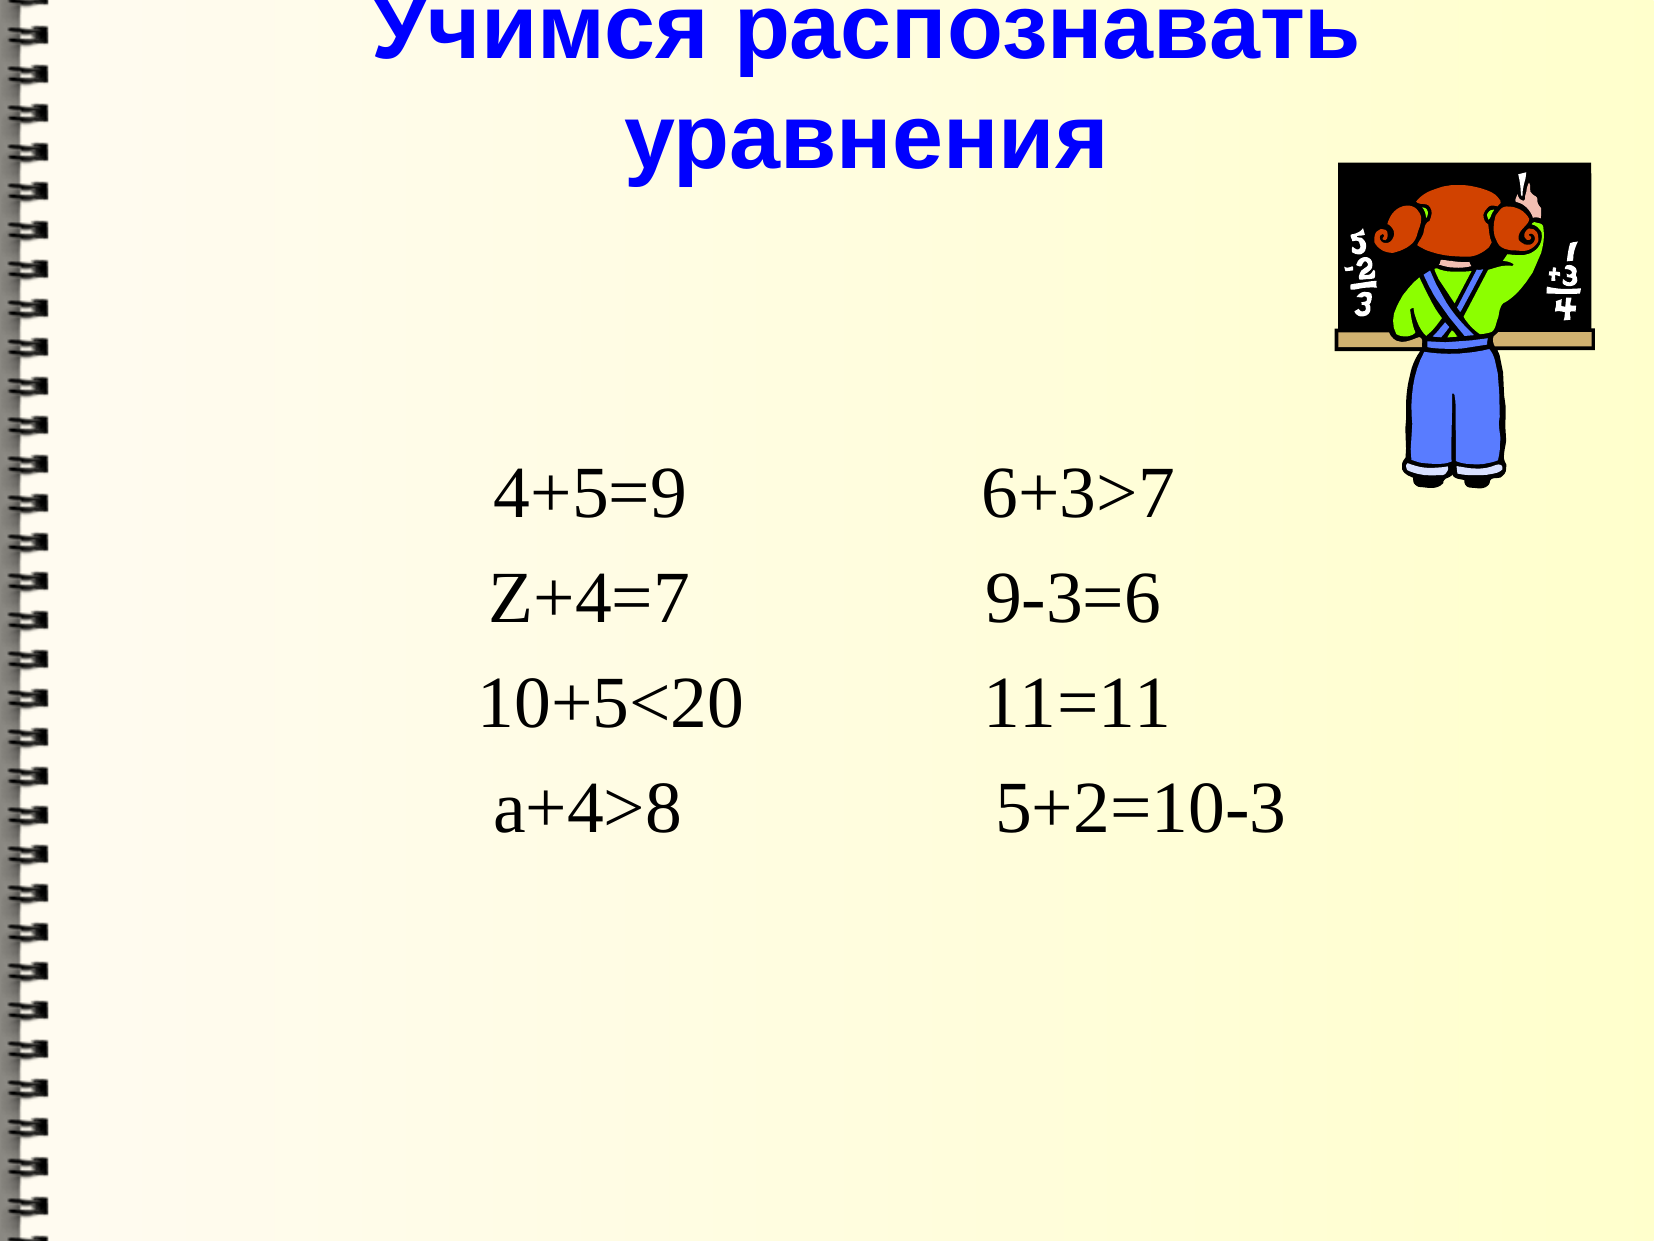

Учимся распознавать уравнения
 4+5=9 6+3>7
Z+4=7 9-3=6
10+5<20 11=11
 а+4>8 5+2=10-3